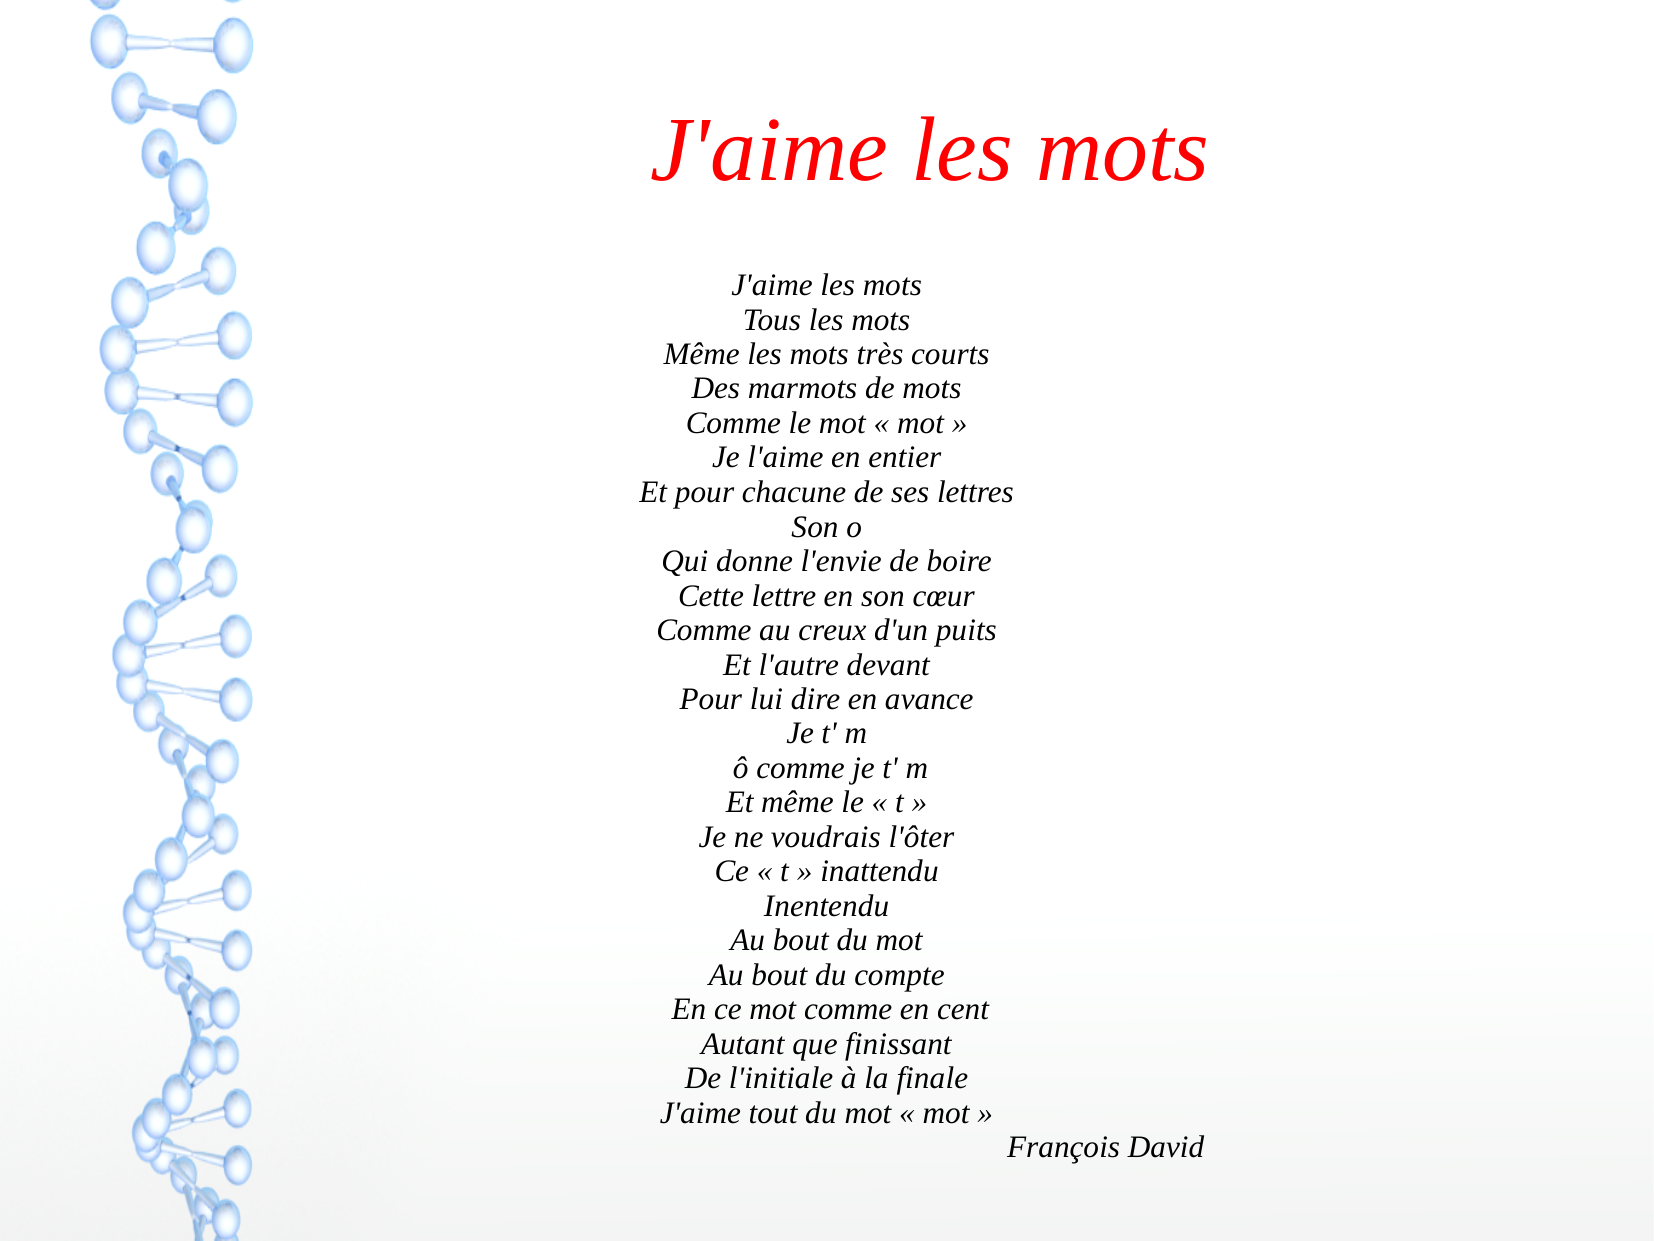

# J'aime les mots
J'aime les mots
Tous les mots
Même les mots très courts
Des marmots de mots
Comme le mot « mot »
Je l'aime en entier
Et pour chacune de ses lettres
Son o
Qui donne l'envie de boire
Cette lettre en son cœur
Comme au creux d'un puits
Et l'autre devant
Pour lui dire en avance
Je t' m
 ô comme je t' m
Et même le « t »
Je ne voudrais l'ôter
Ce « t » inattendu
Inentendu
Au bout du mot
Au bout du compte
 En ce mot comme en cent
Autant que finissant
De l'initiale à la finale
J'aime tout du mot « mot »
 François David